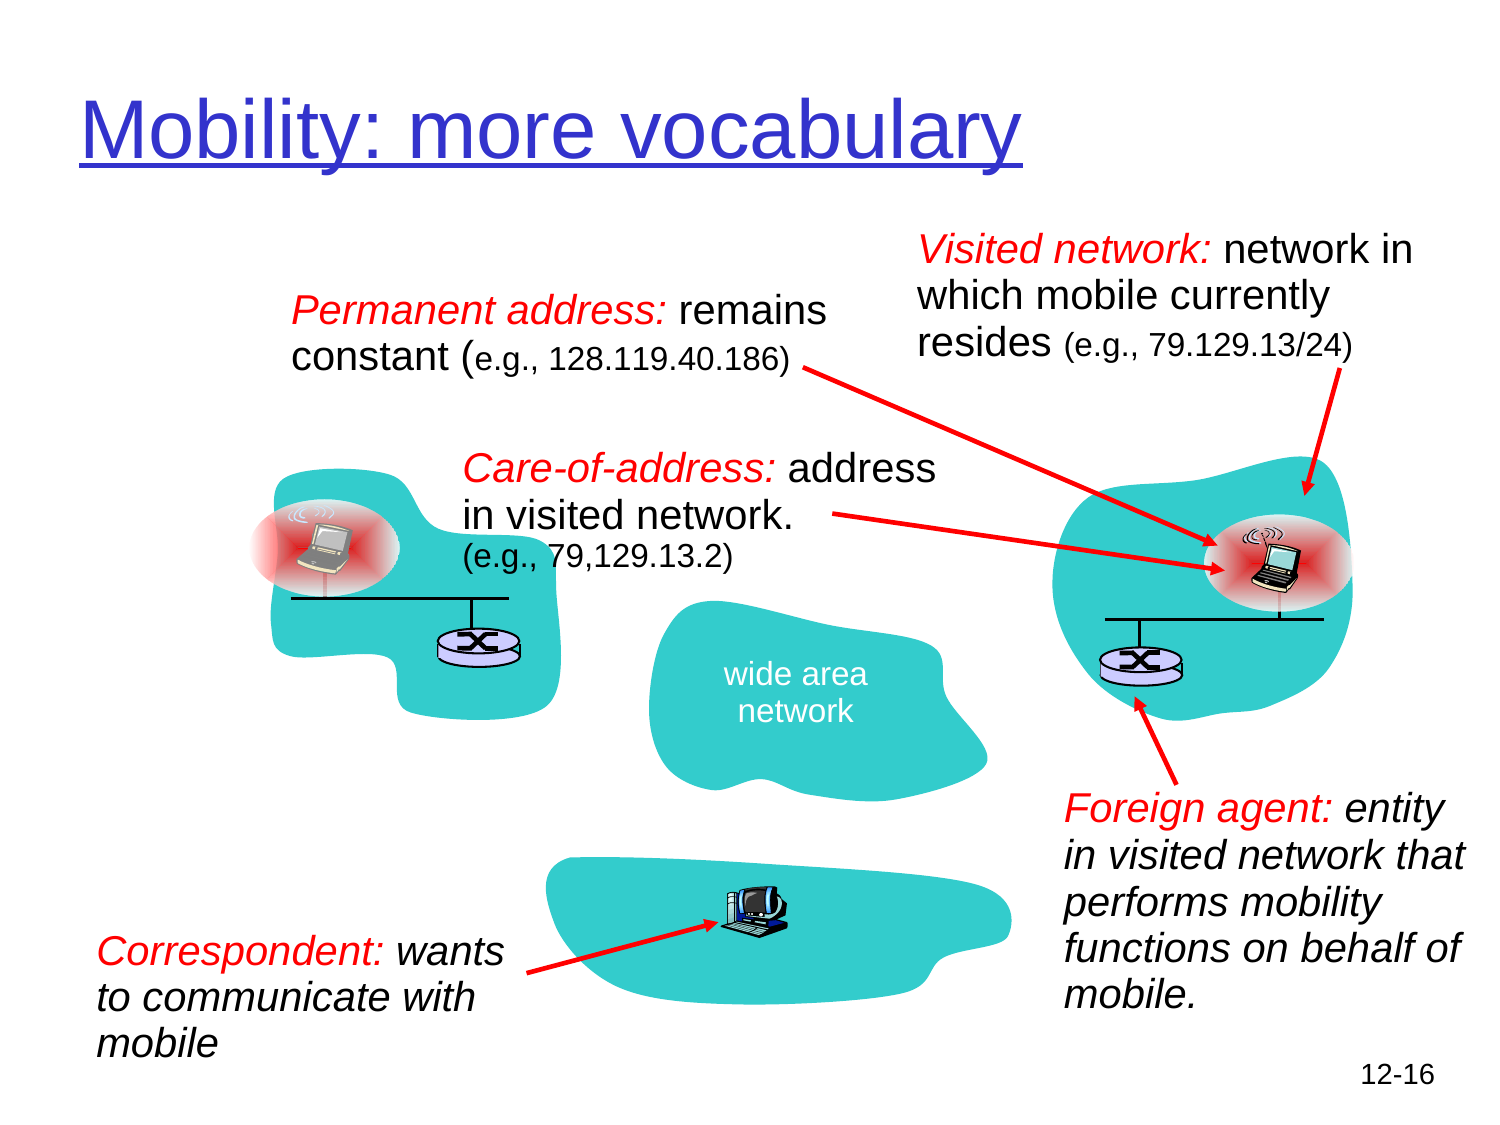

# Mobility: more vocabulary
Visited network: network in which mobile currently resides (e.g., 79.129.13/24)
Permanent address: remains constant (e.g., 128.119.40.186)
Care-of-address: address in visited network.
(e.g., 79,129.13.2)
wide area network
Foreign agent: entity in visited network that performs mobility functions on behalf of mobile.
Correspondent: wants to communicate with mobile
16